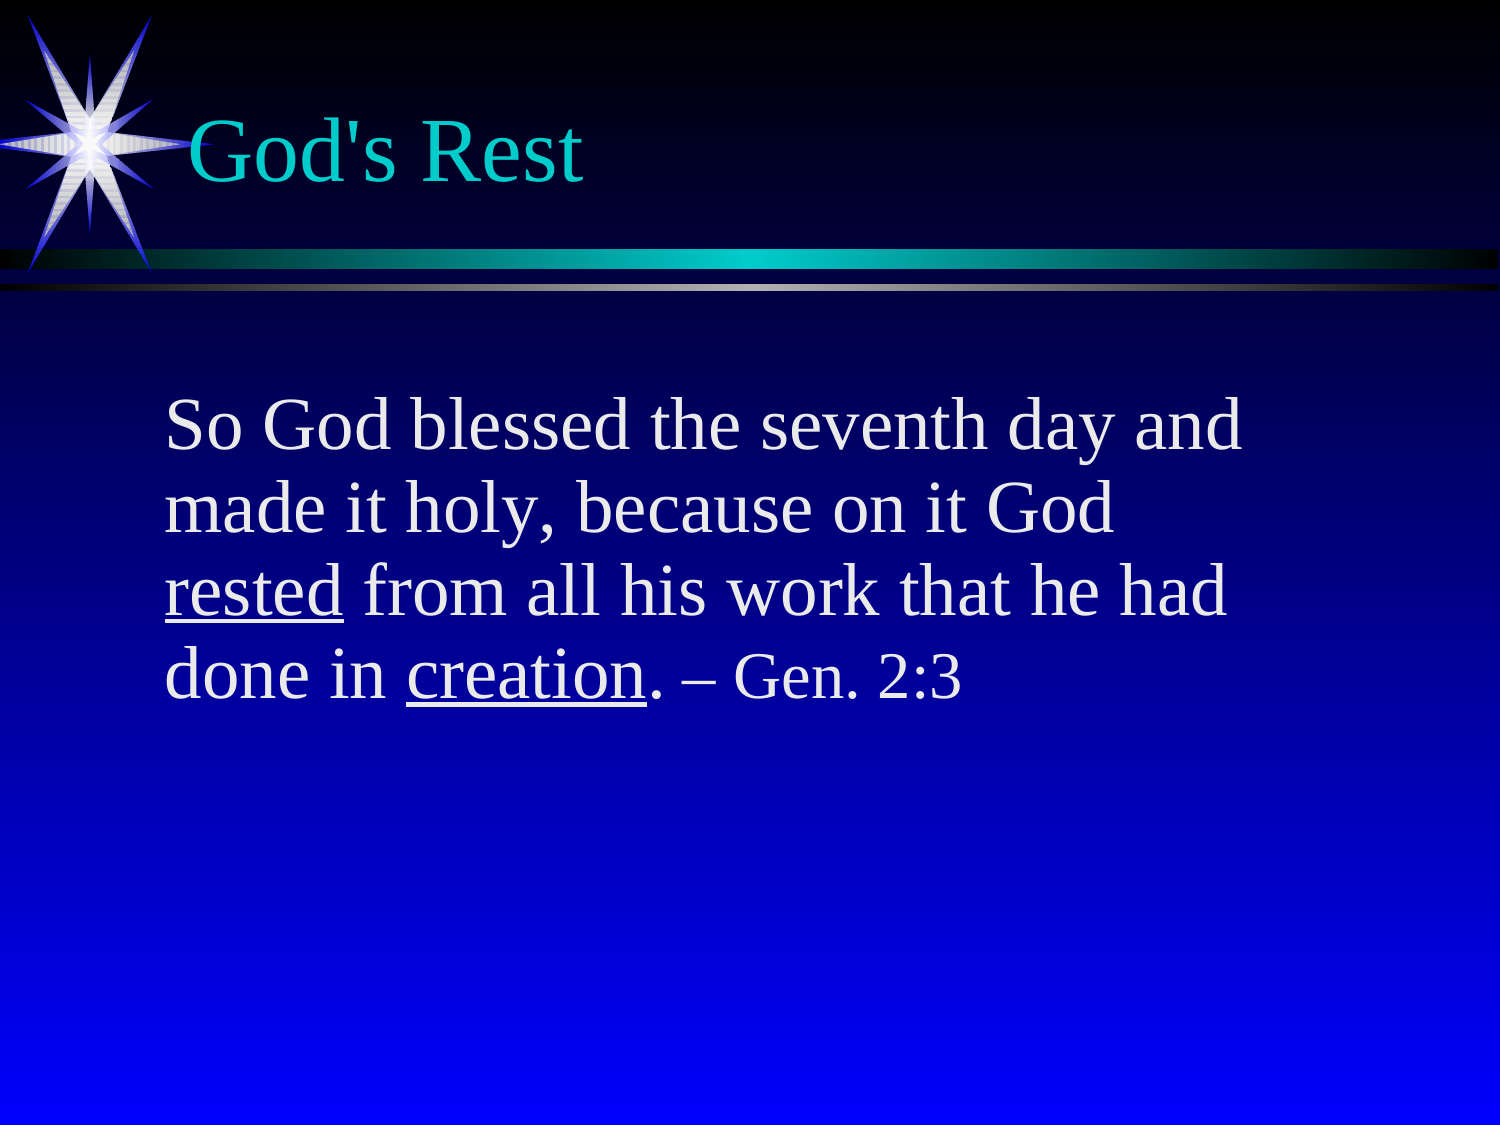

# God's Rest
So God blessed the seventh day and made it holy, because on it God rested from all his work that he had done in creation. – Gen. 2:3